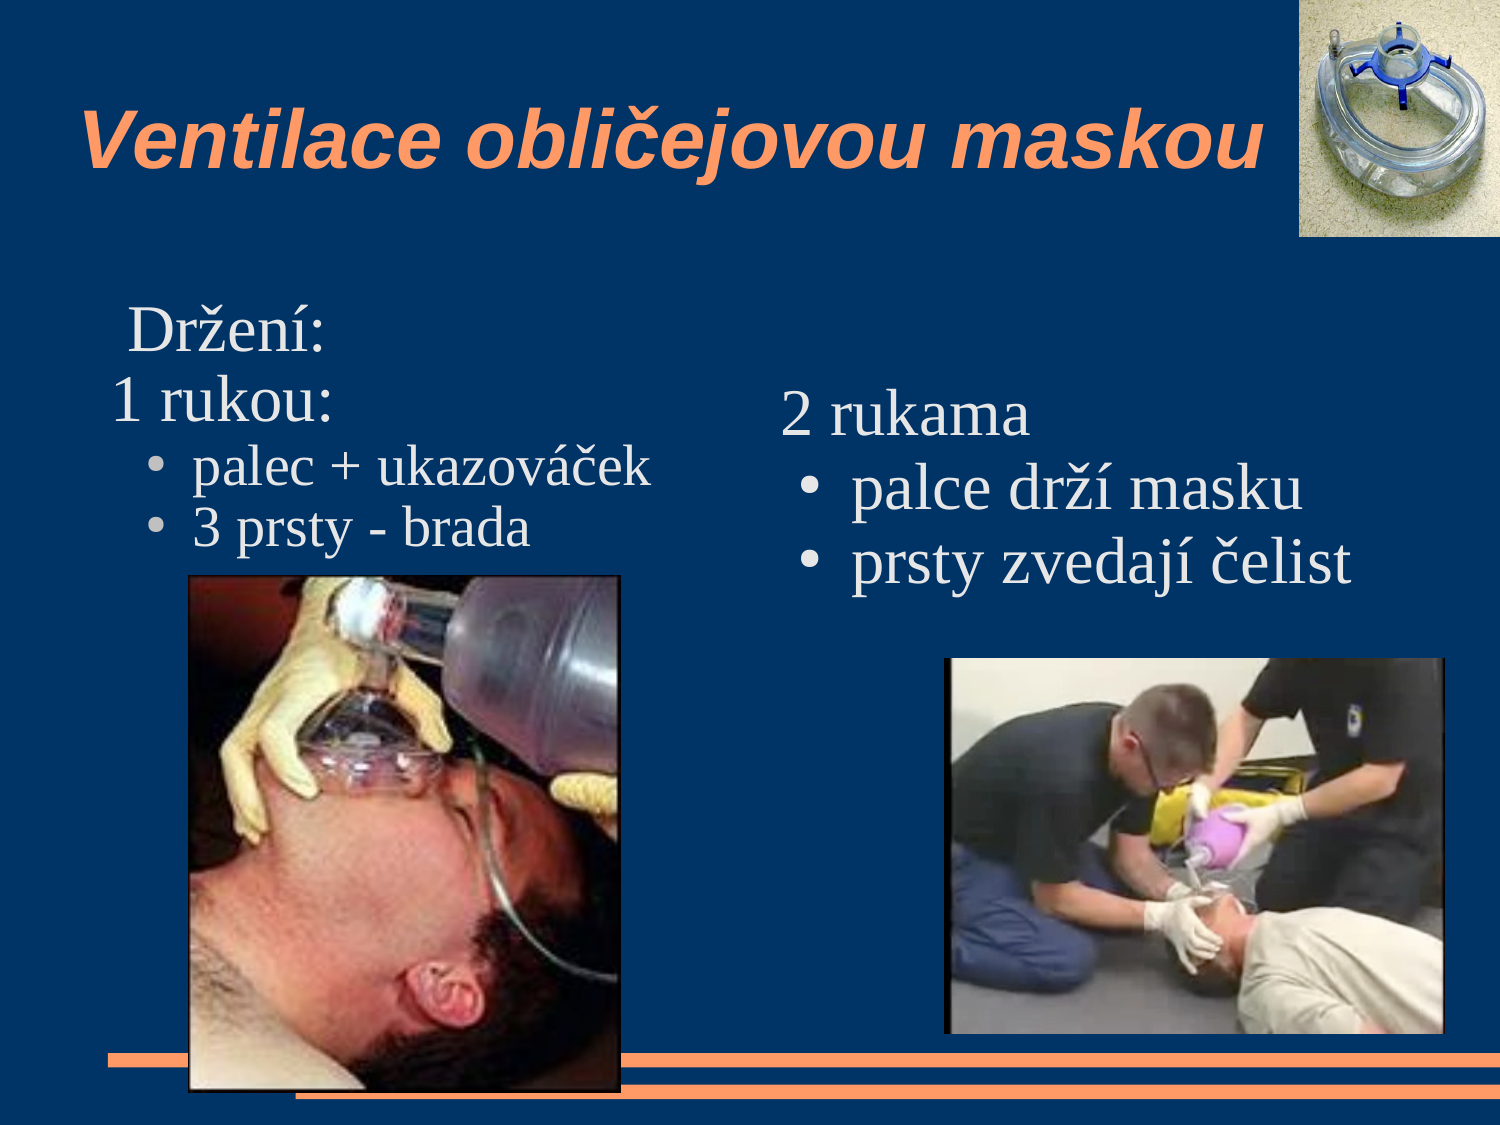

# Ventilace obličejovou maskou
Držení:
1 rukou:
palec + ukazováček
3 prsty - brada
2 rukama
palce drží masku
prsty zvedají čelist